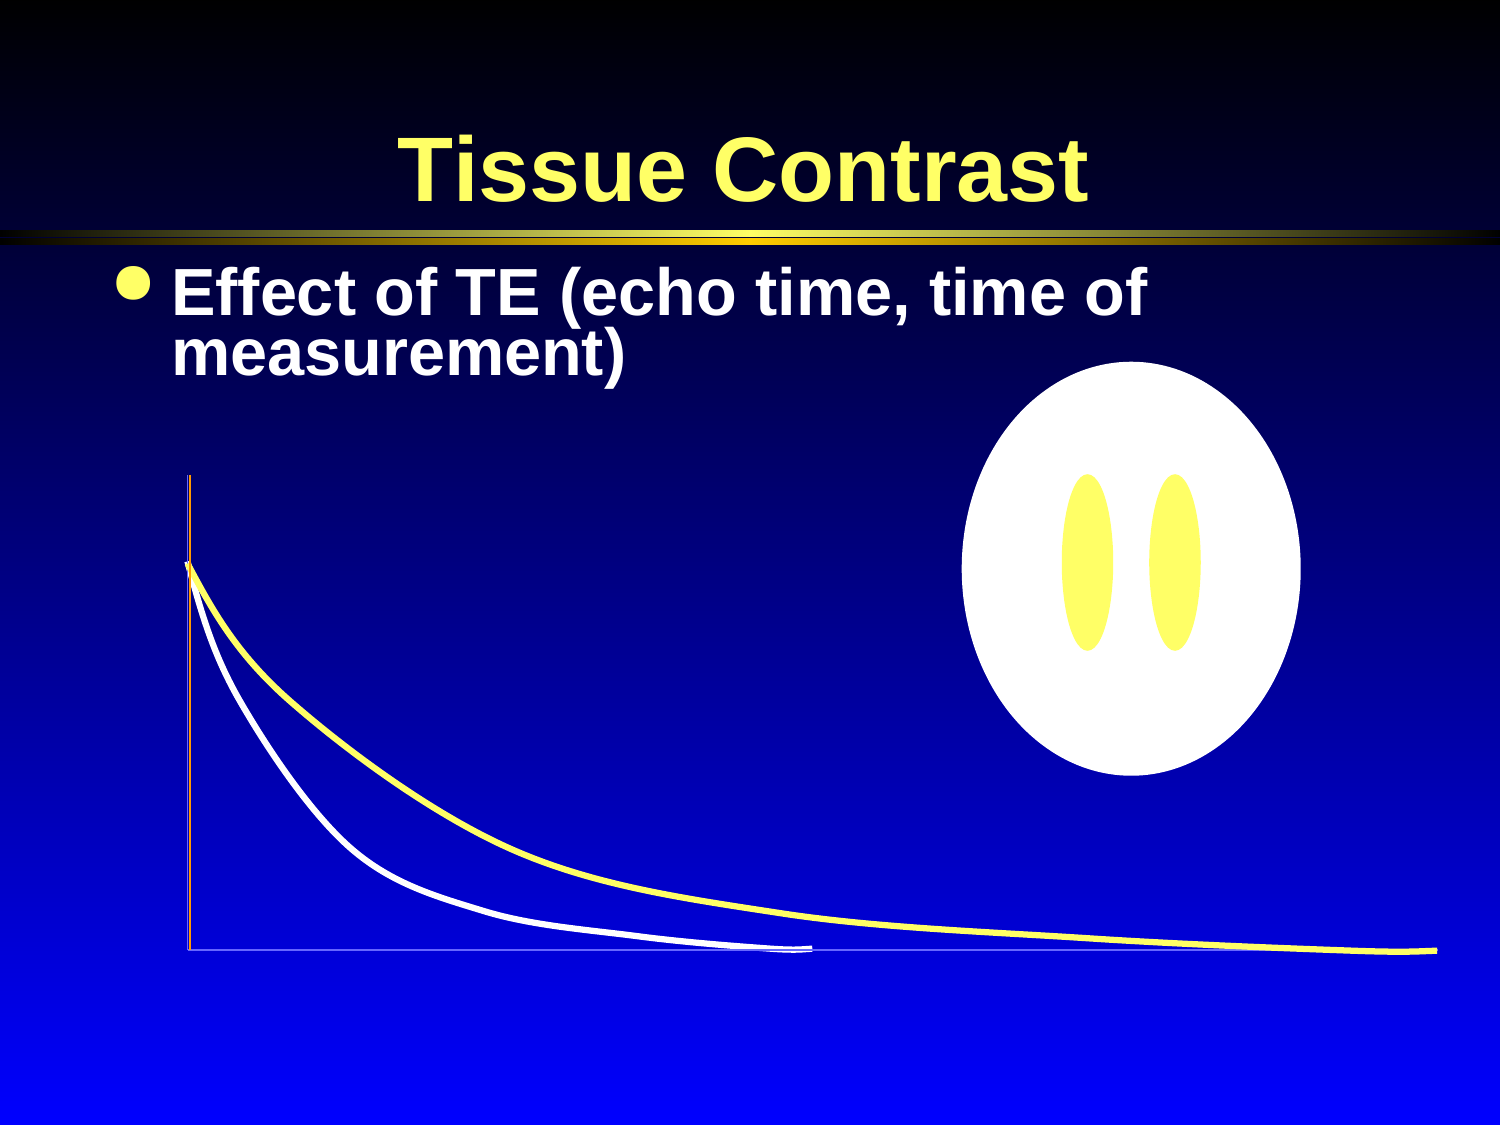

# Tissue Contrast
Effect of TE (echo time, time of measurement)